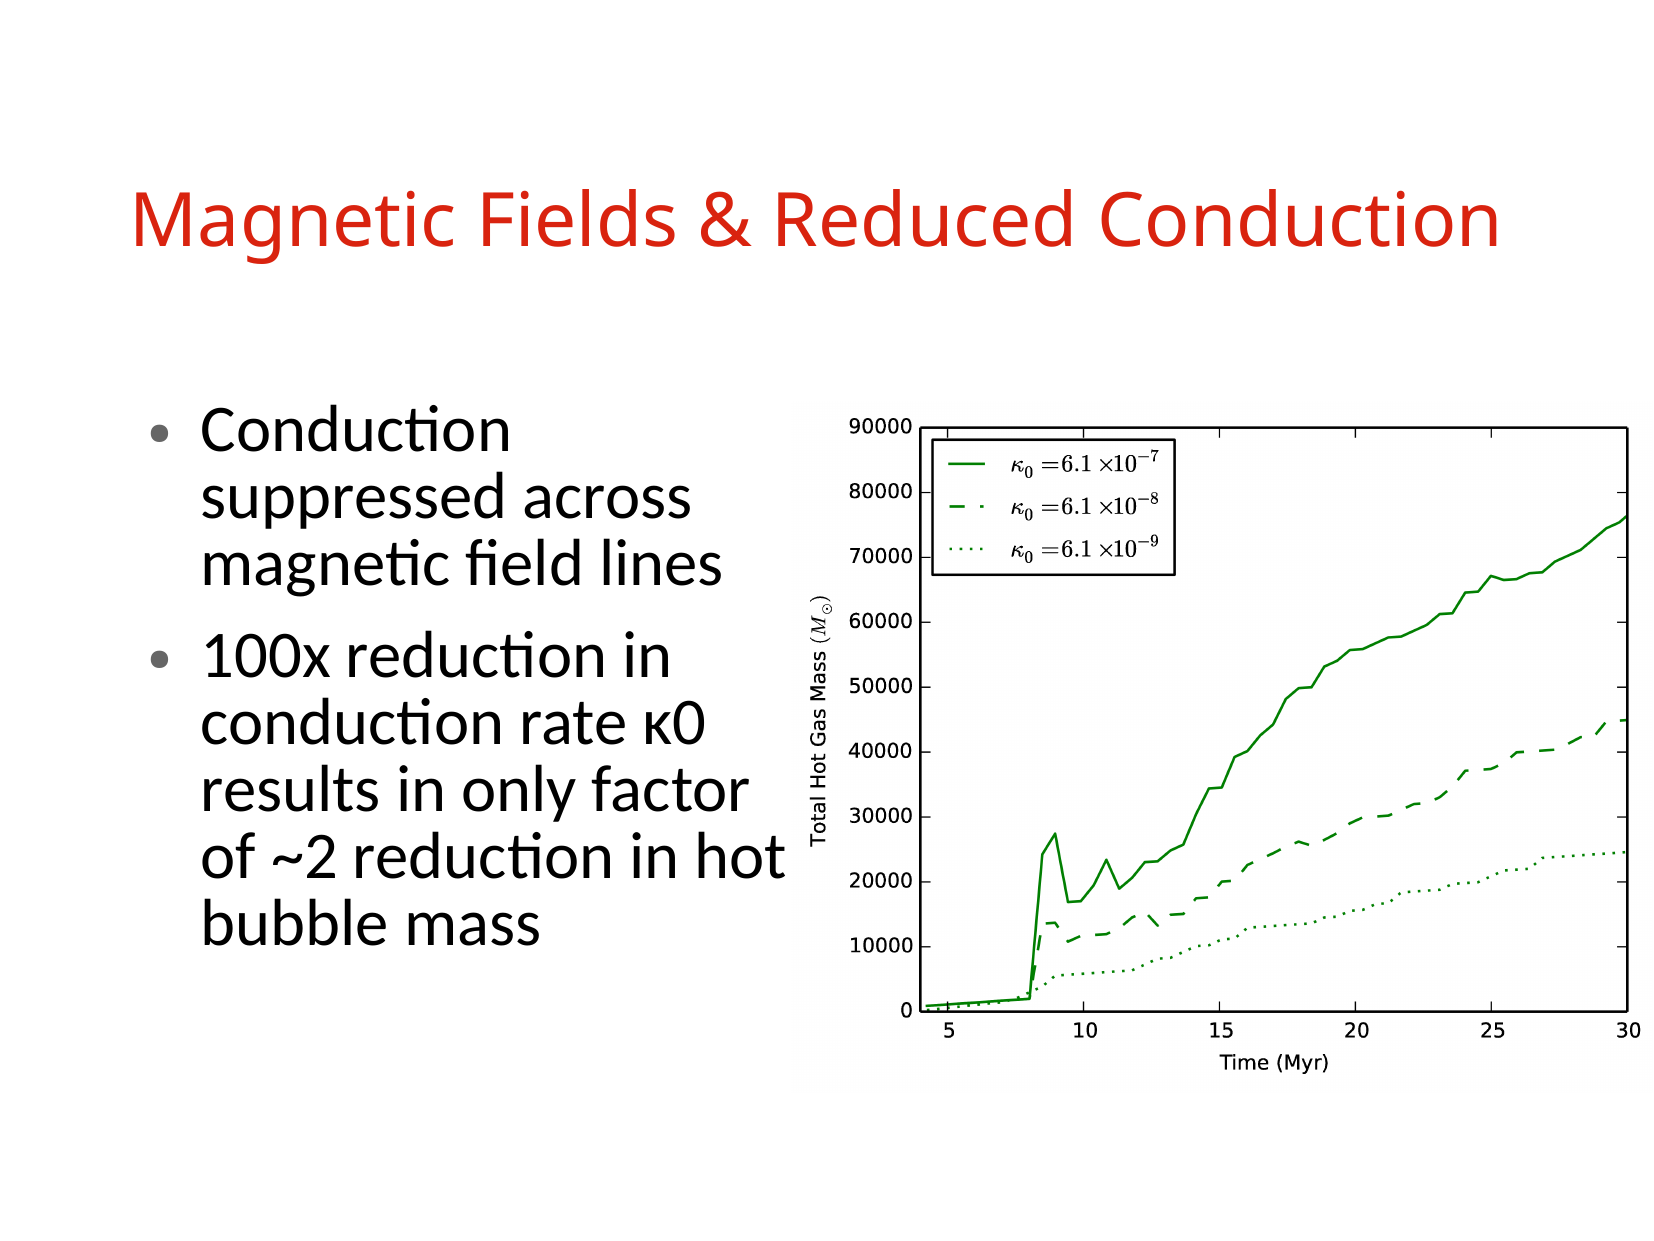

# Magnetic Fields & Reduced Conduction
Conduction suppressed across magnetic field lines
100x reduction in conduction rate κ0 results in only factor of ~2 reduction in hot bubble mass